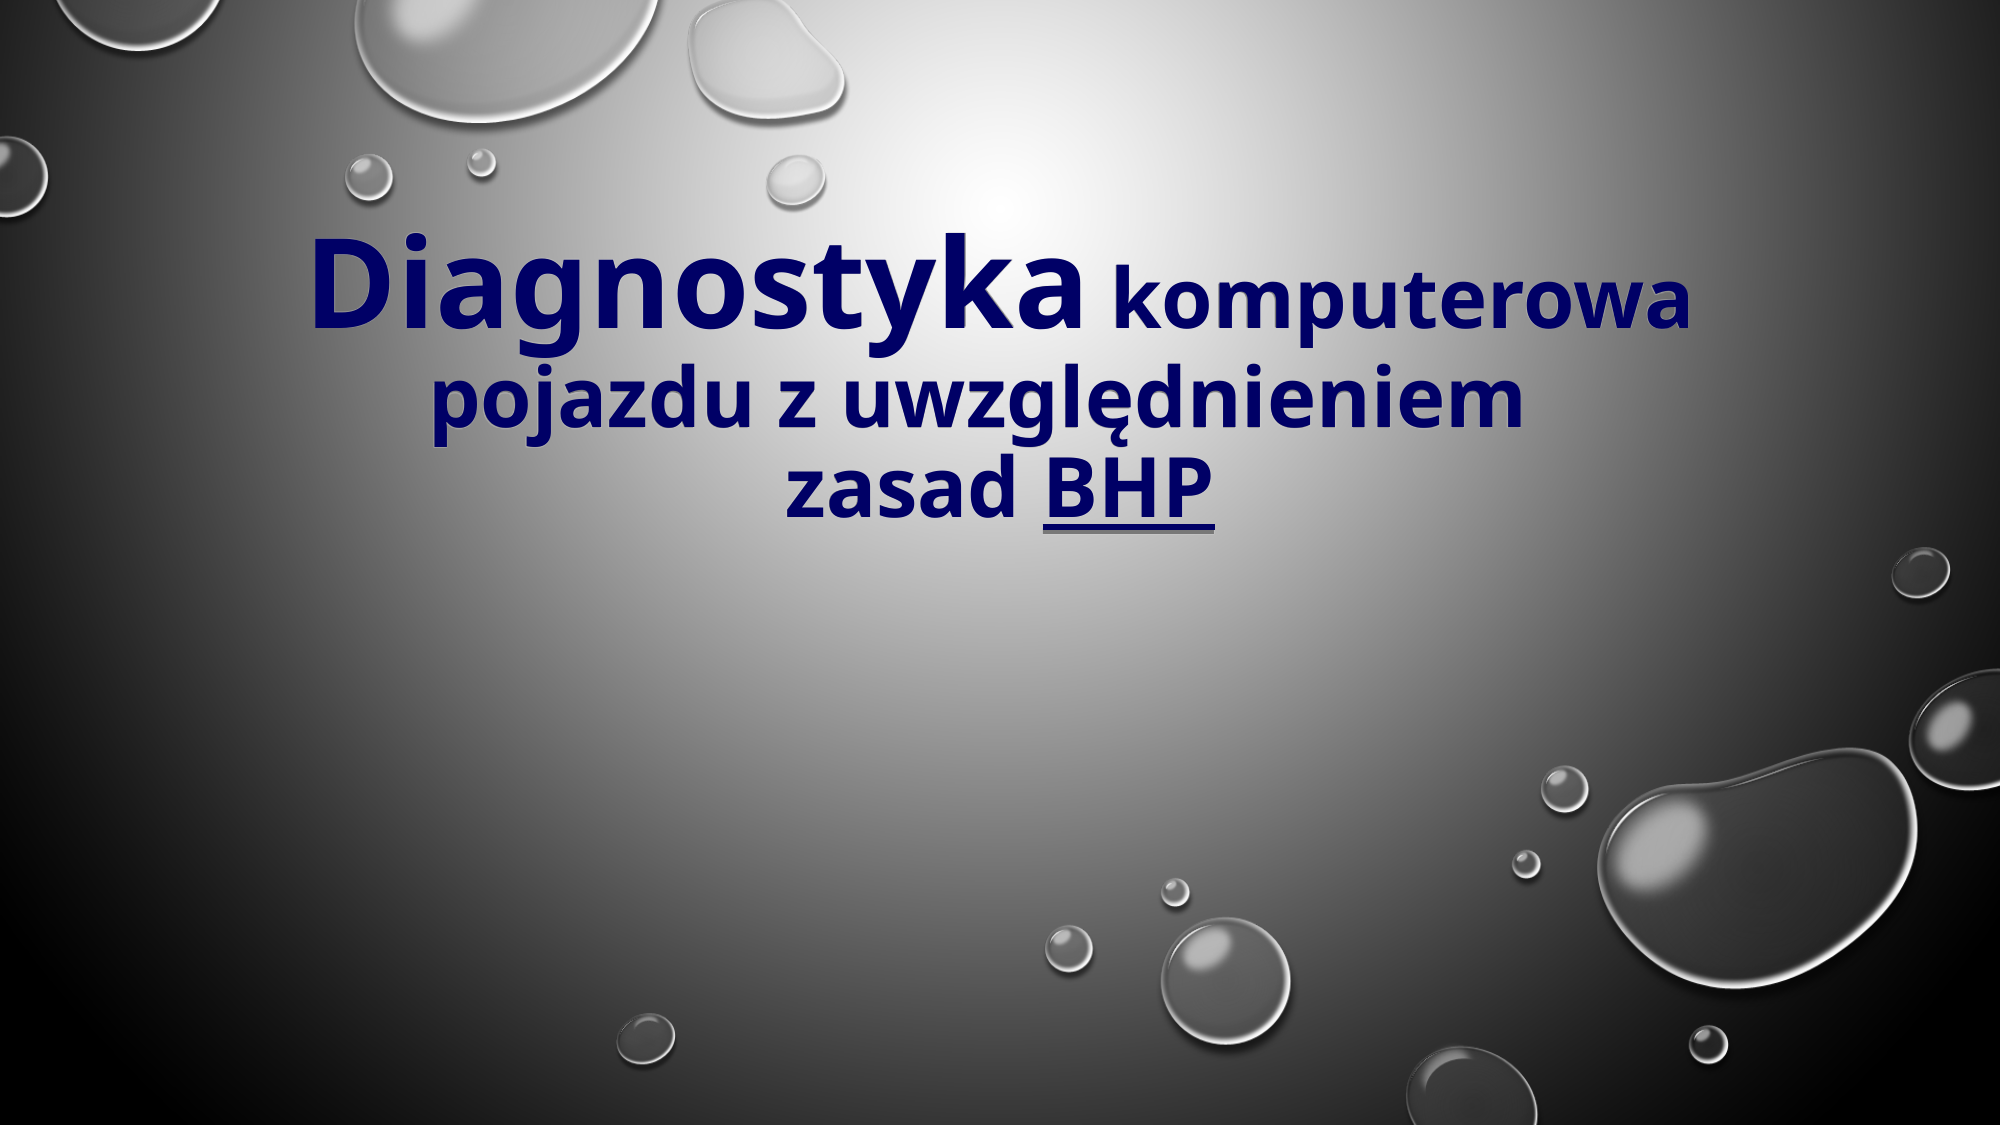

# Diagnostyka komputerowa pojazdu z uwzględnieniem zasad BHP